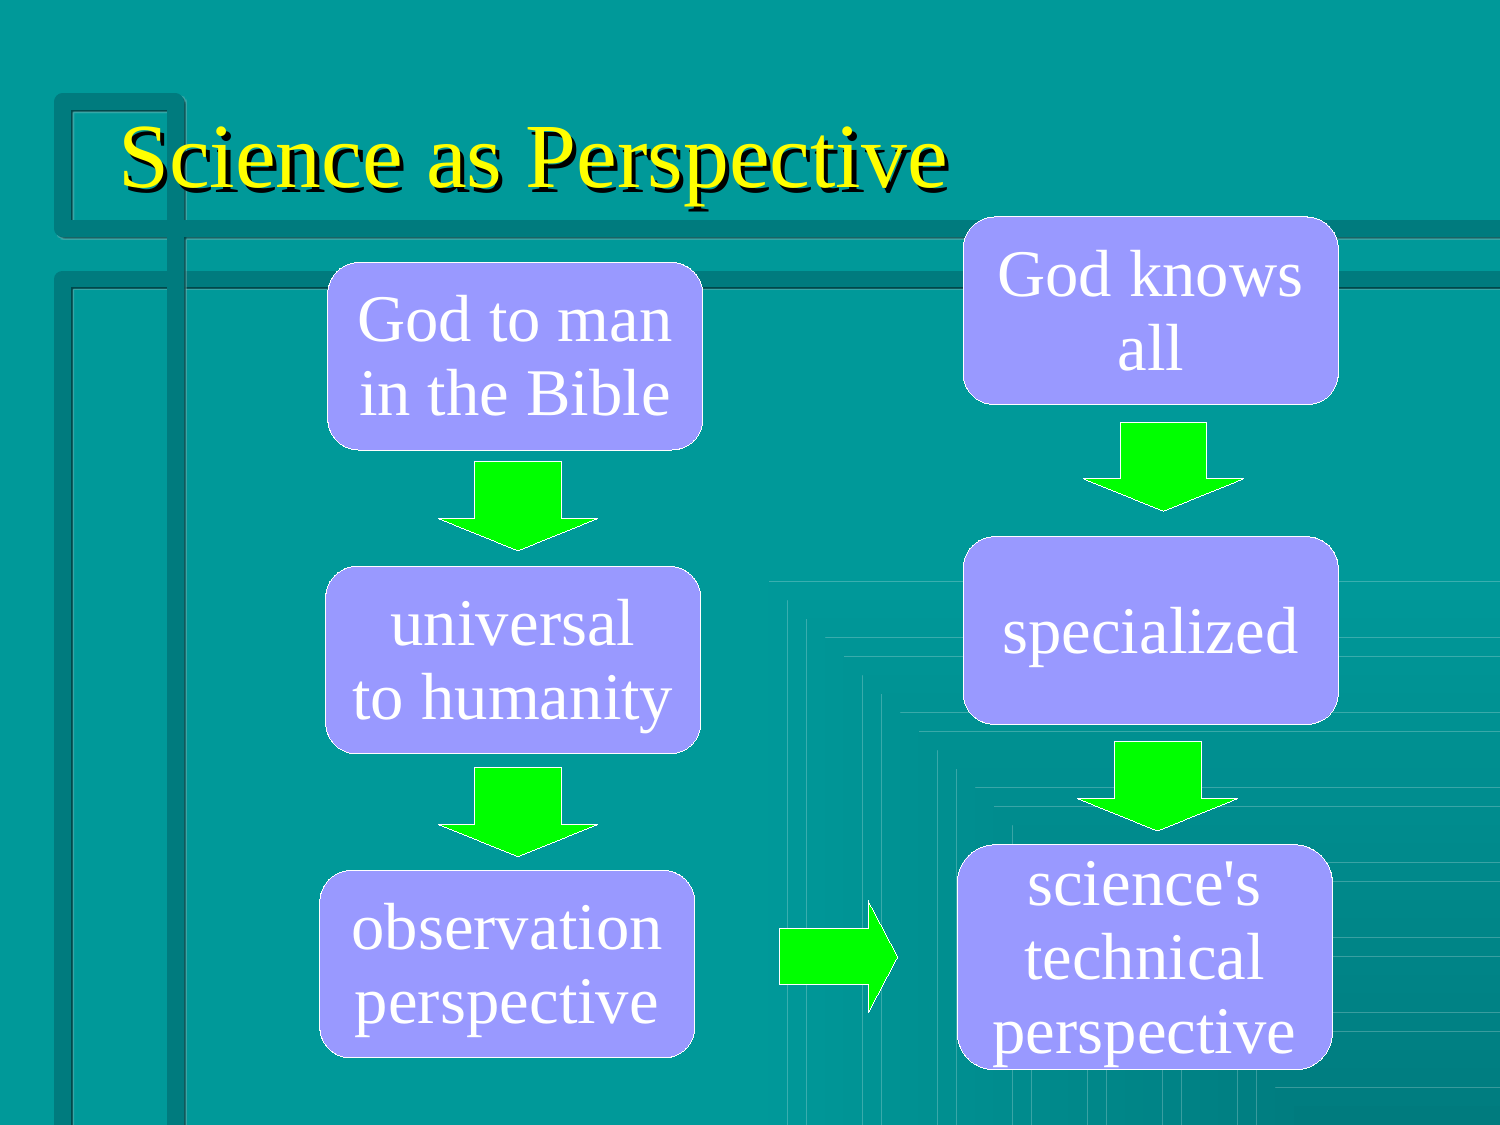

# Science as Perspective
God knows
all
God to man
in the Bible
specialized
universal
to humanity
science's
technical
perspective
observation
perspective